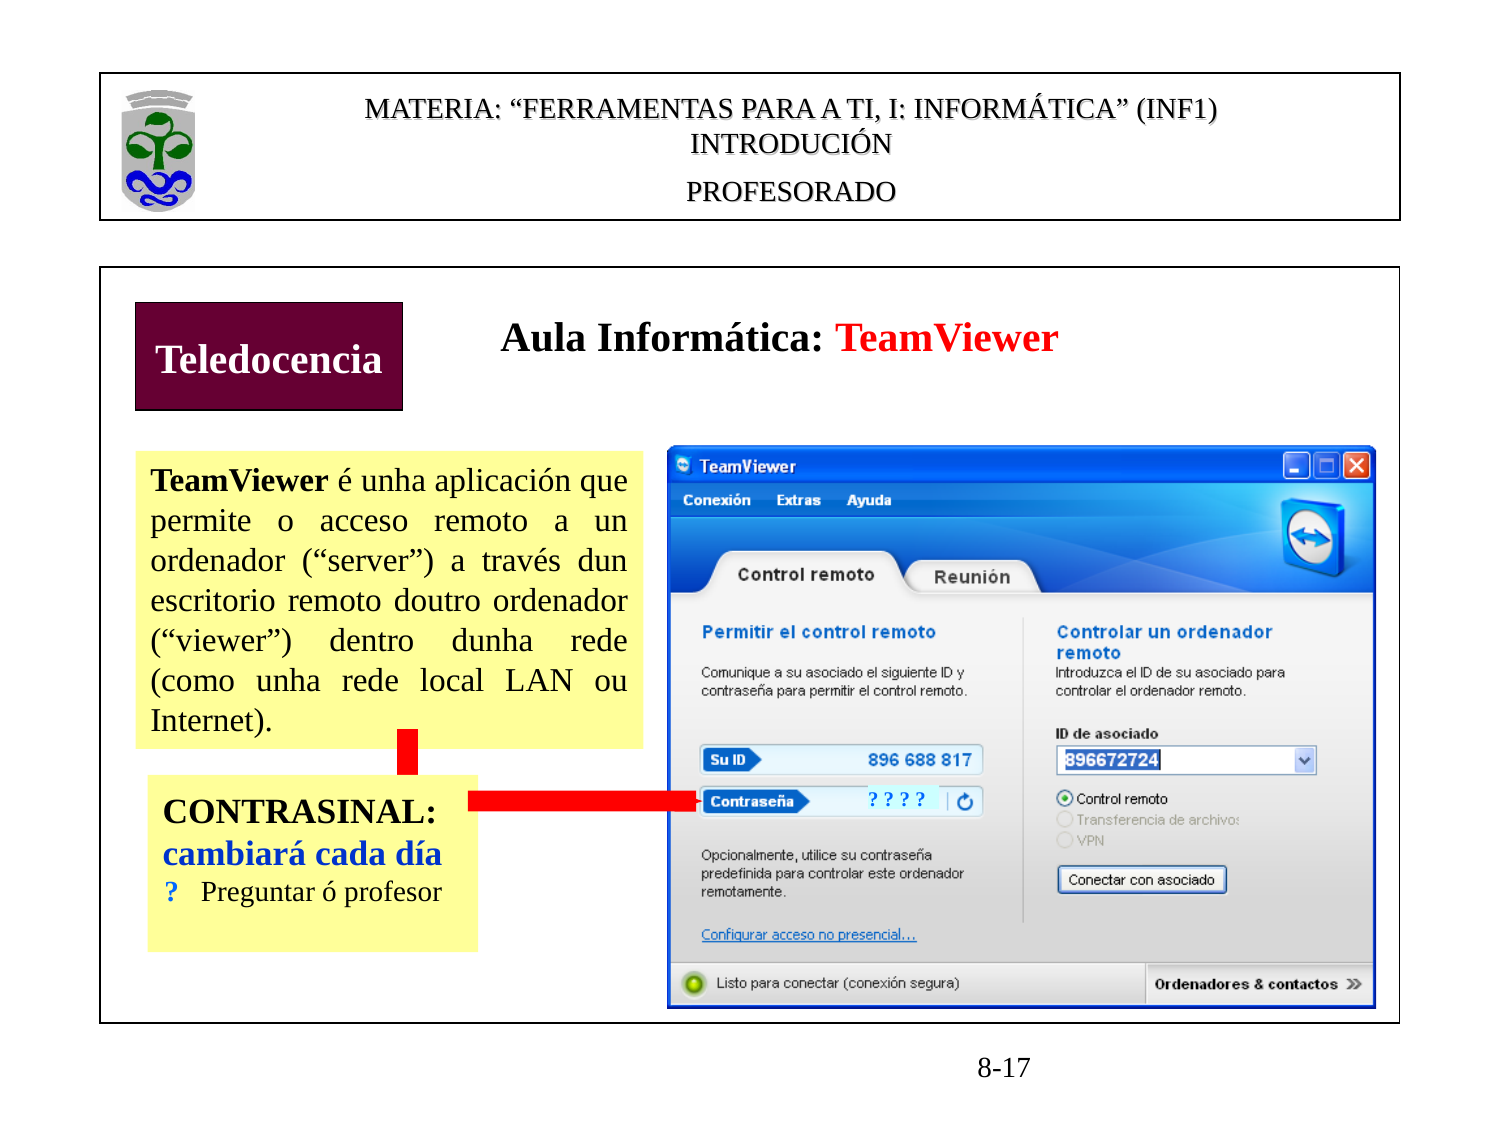

MATERIA: “FERRAMENTAS PARA A TI, I: INFORMÁTICA” (INF1)
INTRODUCIÓN
PROFESORADO
PROFESORADO
Teledocencia
Aula Informática: TeamViewer
TeamViewer é unha aplicación que permite o acceso remoto a un ordenador (“server”) a través dun escritorio remoto doutro ordenador (“viewer”) dentro dunha rede (como unha rede local LAN ou Internet).
CONTRASINAL:
cambiará cada día
? Preguntar ó profesor
? ? ? ?